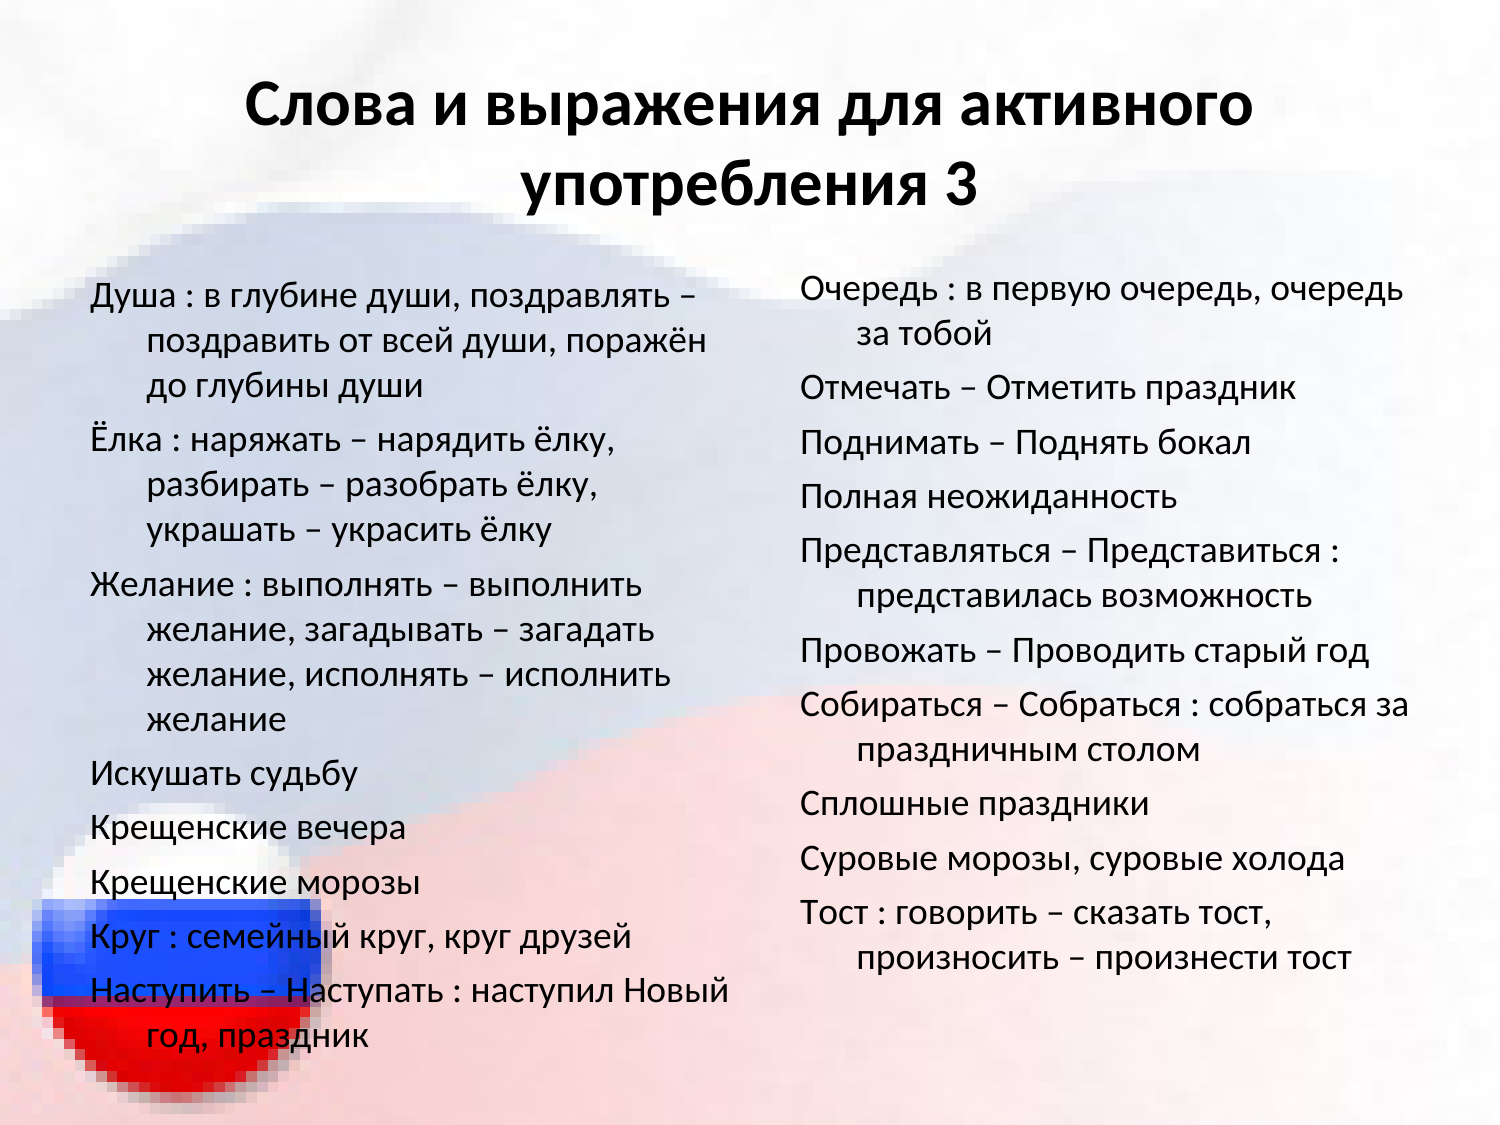

# Слова и выражения для активного употребления 3
Очередь : в первую очередь, очередь за тобой
Отмечать – Отметить праздник
Поднимать – Поднять бокал
Полная неожиданность
Представляться – Представиться : представилась возможность
Провожать – Проводить старый год
Собираться – Собраться : собраться за праздничным столом
Сплошные праздники
Суровые морозы, суровые холода
Тост : говорить – сказать тост, произносить – произнести тост
Душа : в глубине души, поздравлять – поздравить от всей души, поражён до глубины души
Ёлка : наряжать – нарядить ёлку, разбирать – разобрать ёлку, украшать – украсить ёлку
Желание : выполнять – выполнить желание, загадывать – загадать желание, исполнять – исполнить желание
Искушать судьбу
Крещенские вечера
Крещенские морозы
Круг : семейный круг, круг друзей
Наступить – Наступать : наступил Новый год, праздник